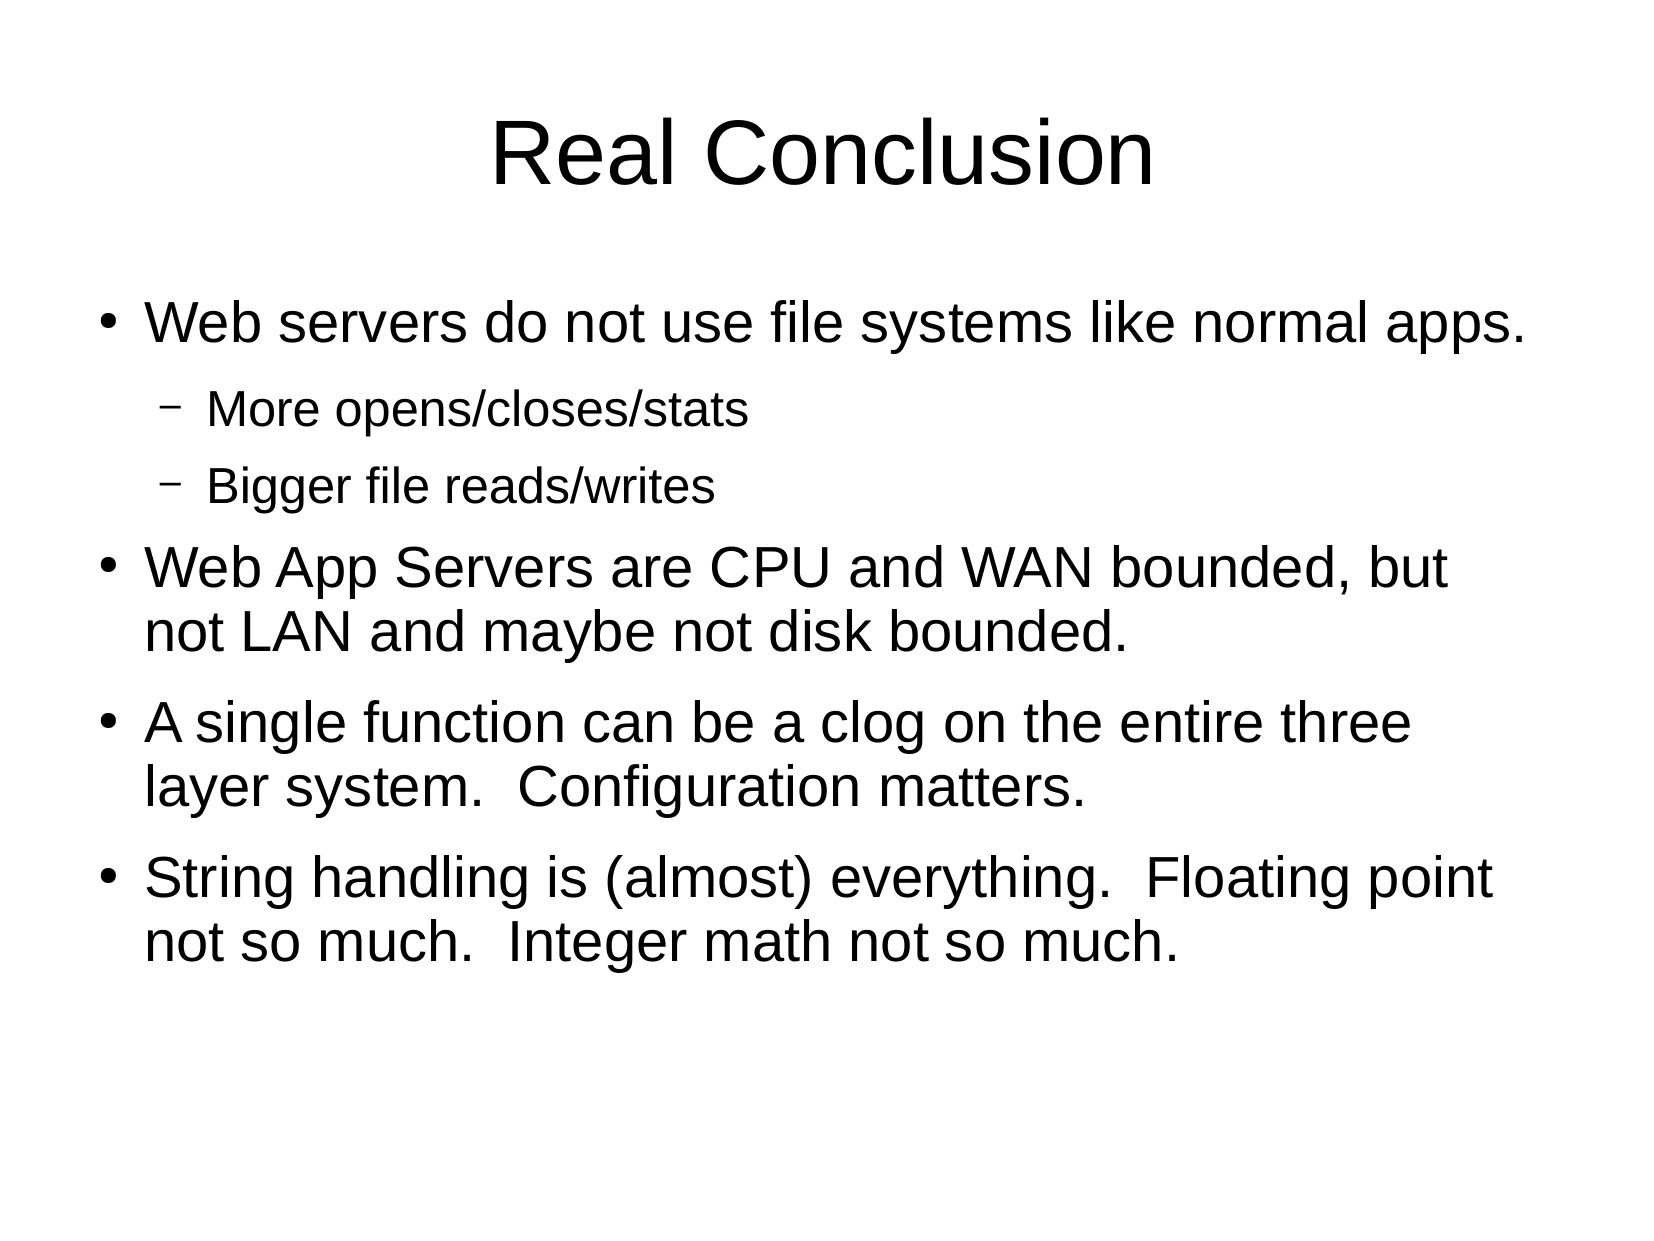

# Real Conclusion
Web servers do not use file systems like normal apps.
More opens/closes/stats
Bigger file reads/writes
Web App Servers are CPU and WAN bounded, but not LAN and maybe not disk bounded.
A single function can be a clog on the entire three layer system. Configuration matters.
String handling is (almost) everything. Floating point not so much. Integer math not so much.